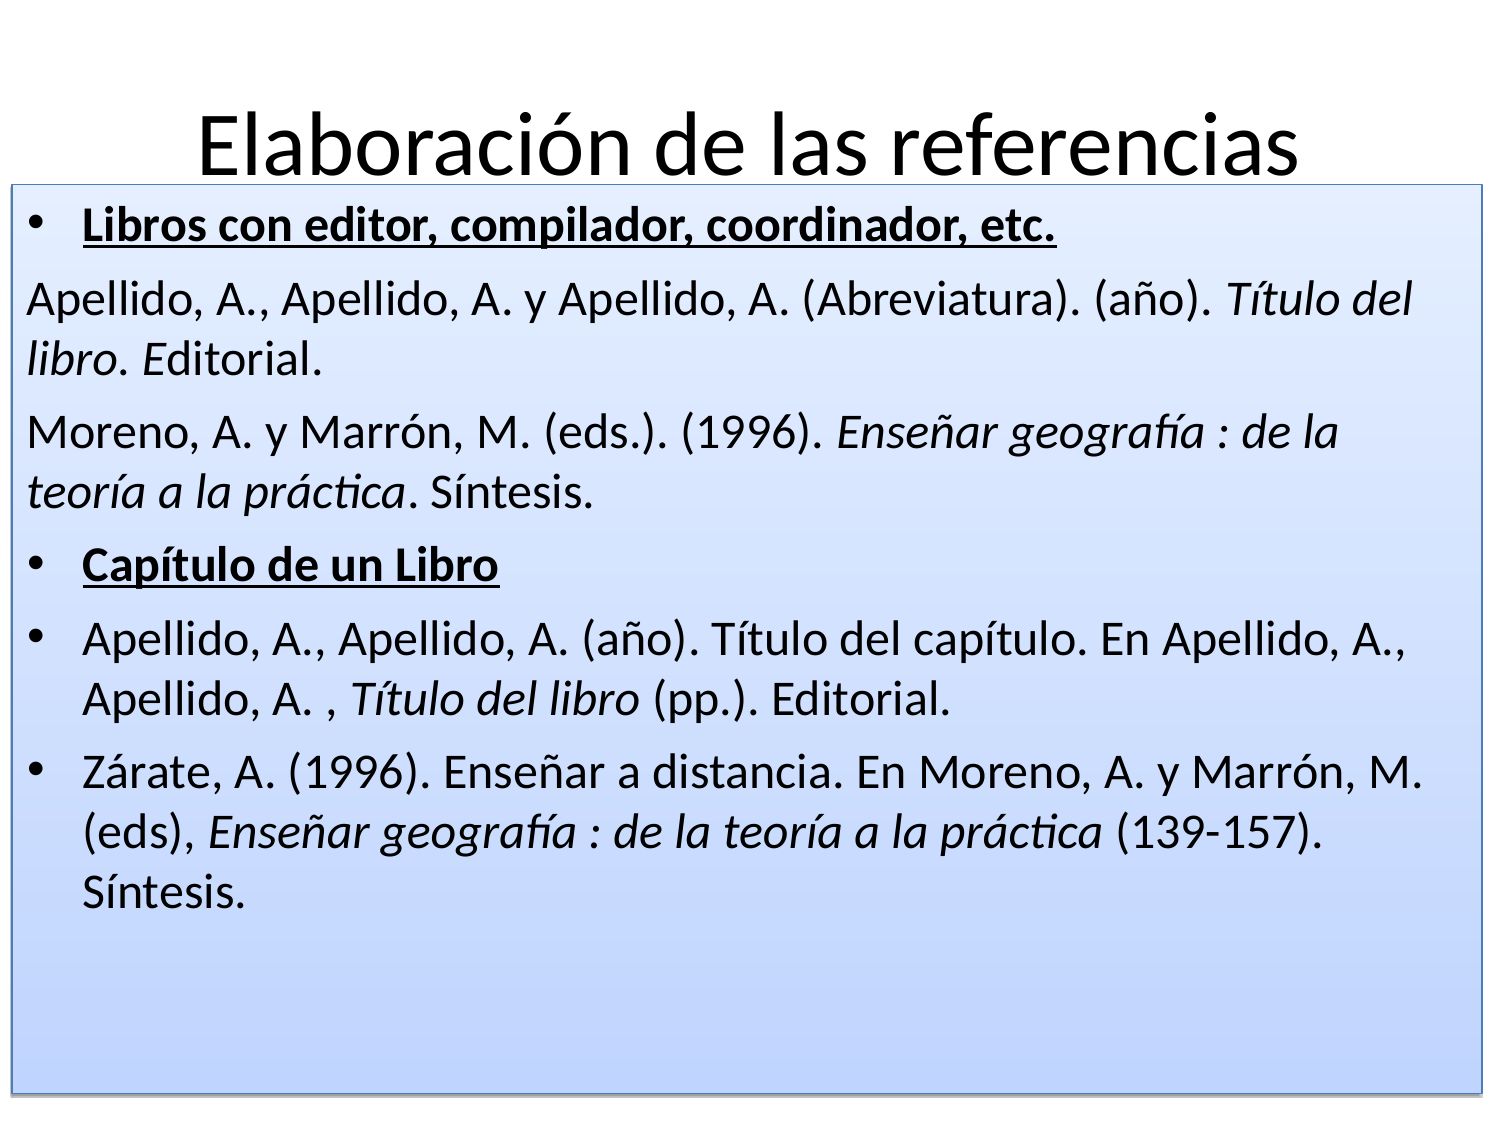

Elaboración de las referencias
Libros con editor, compilador, coordinador, etc.
Apellido, A., Apellido, A. y Apellido, A. (Abreviatura). (año). Título del libro. Editorial.
Moreno, A. y Marrón, M. (eds.). (1996). Enseñar geografía : de la teoría a la práctica. Síntesis.
Capítulo de un Libro
Apellido, A., Apellido, A. (año). Título del capítulo. En Apellido, A., Apellido, A. , Título del libro (pp.). Editorial.
Zárate, A. (1996). Enseñar a distancia. En Moreno, A. y Marrón, M. (eds), Enseñar geografía : de la teoría a la práctica (139-157). Síntesis.